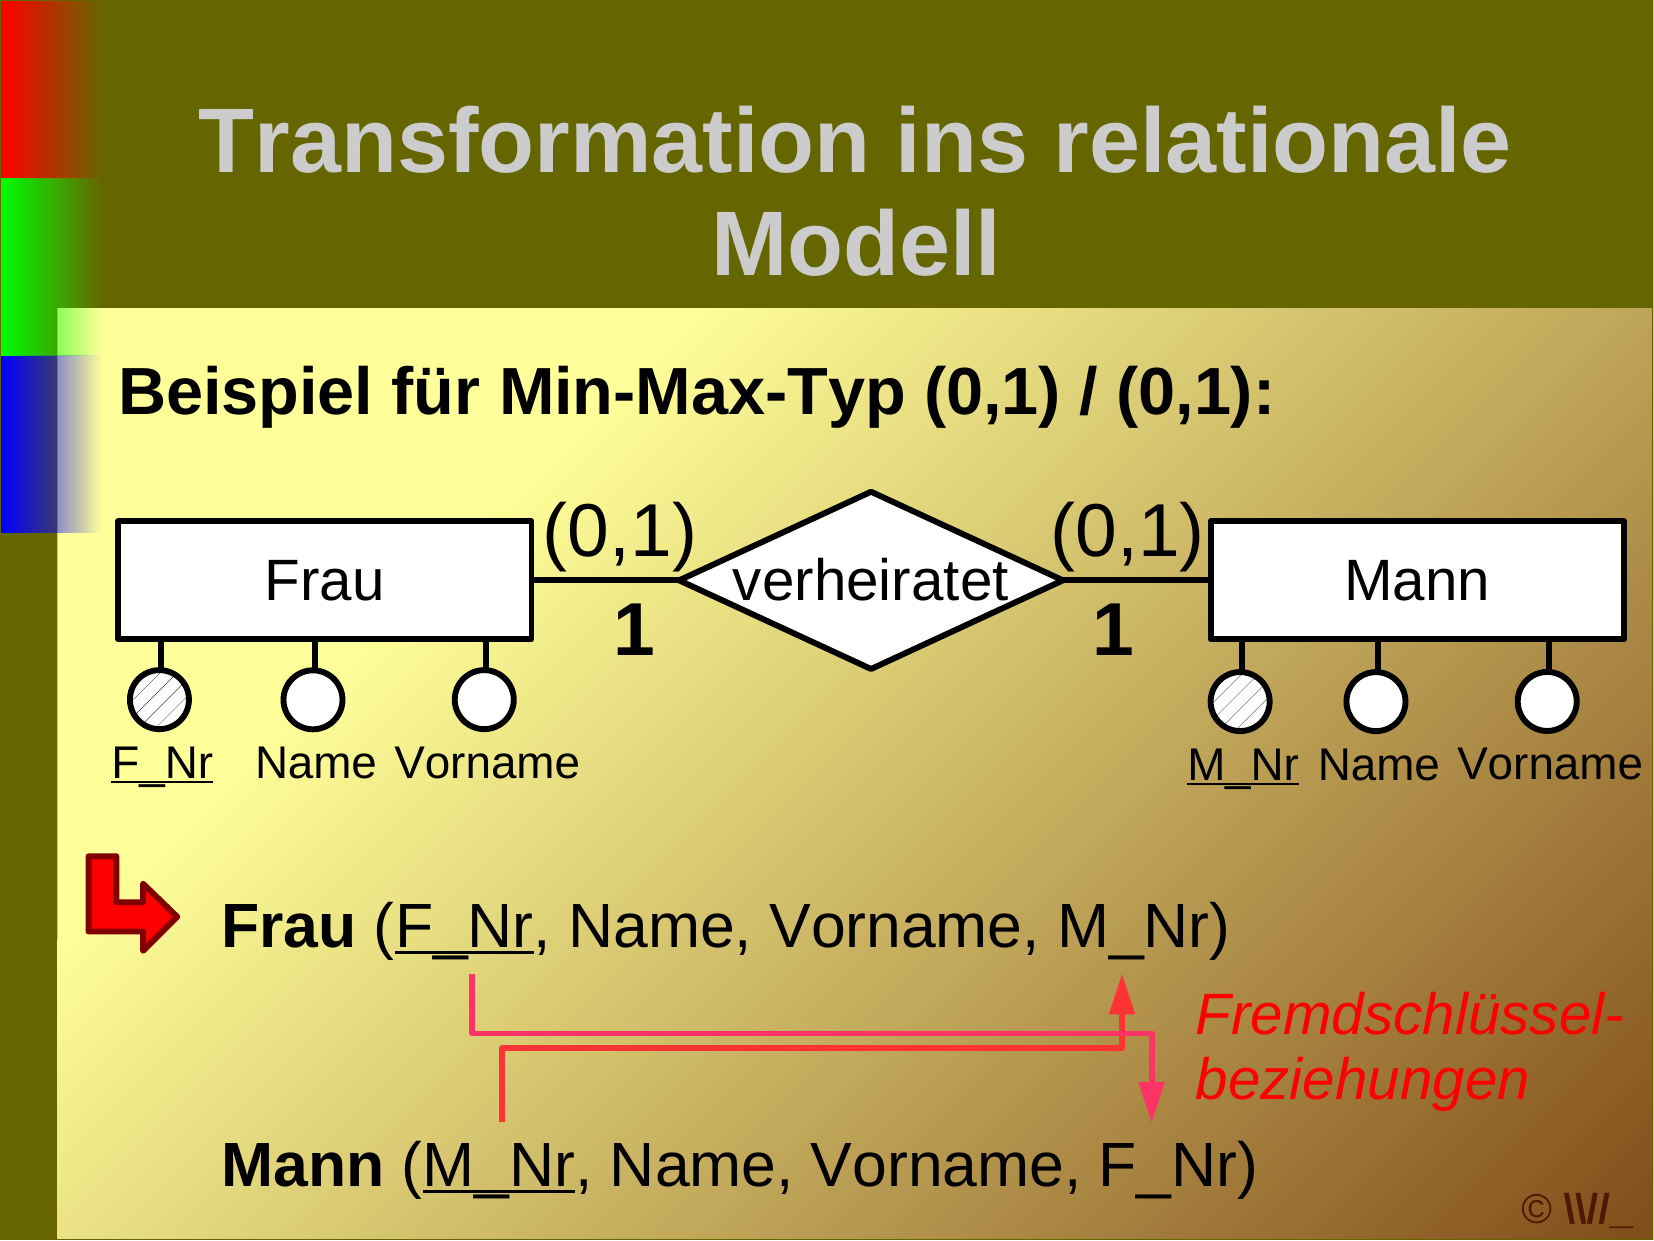

# Transformation ins relationale Modell
Beispiel für Min-Max-Typ (0,1) / (0,1):
(0,1)
(0,1)
verheiratet
Frau
Mann
1
1
F_Nr
Vorname
Name
Vorname
M_Nr
Name
Frau (F_Nr, Name, Vorname, M_Nr)
Fremdschlüssel-beziehungen
Mann (M_Nr, Name, Vorname, F_Nr)